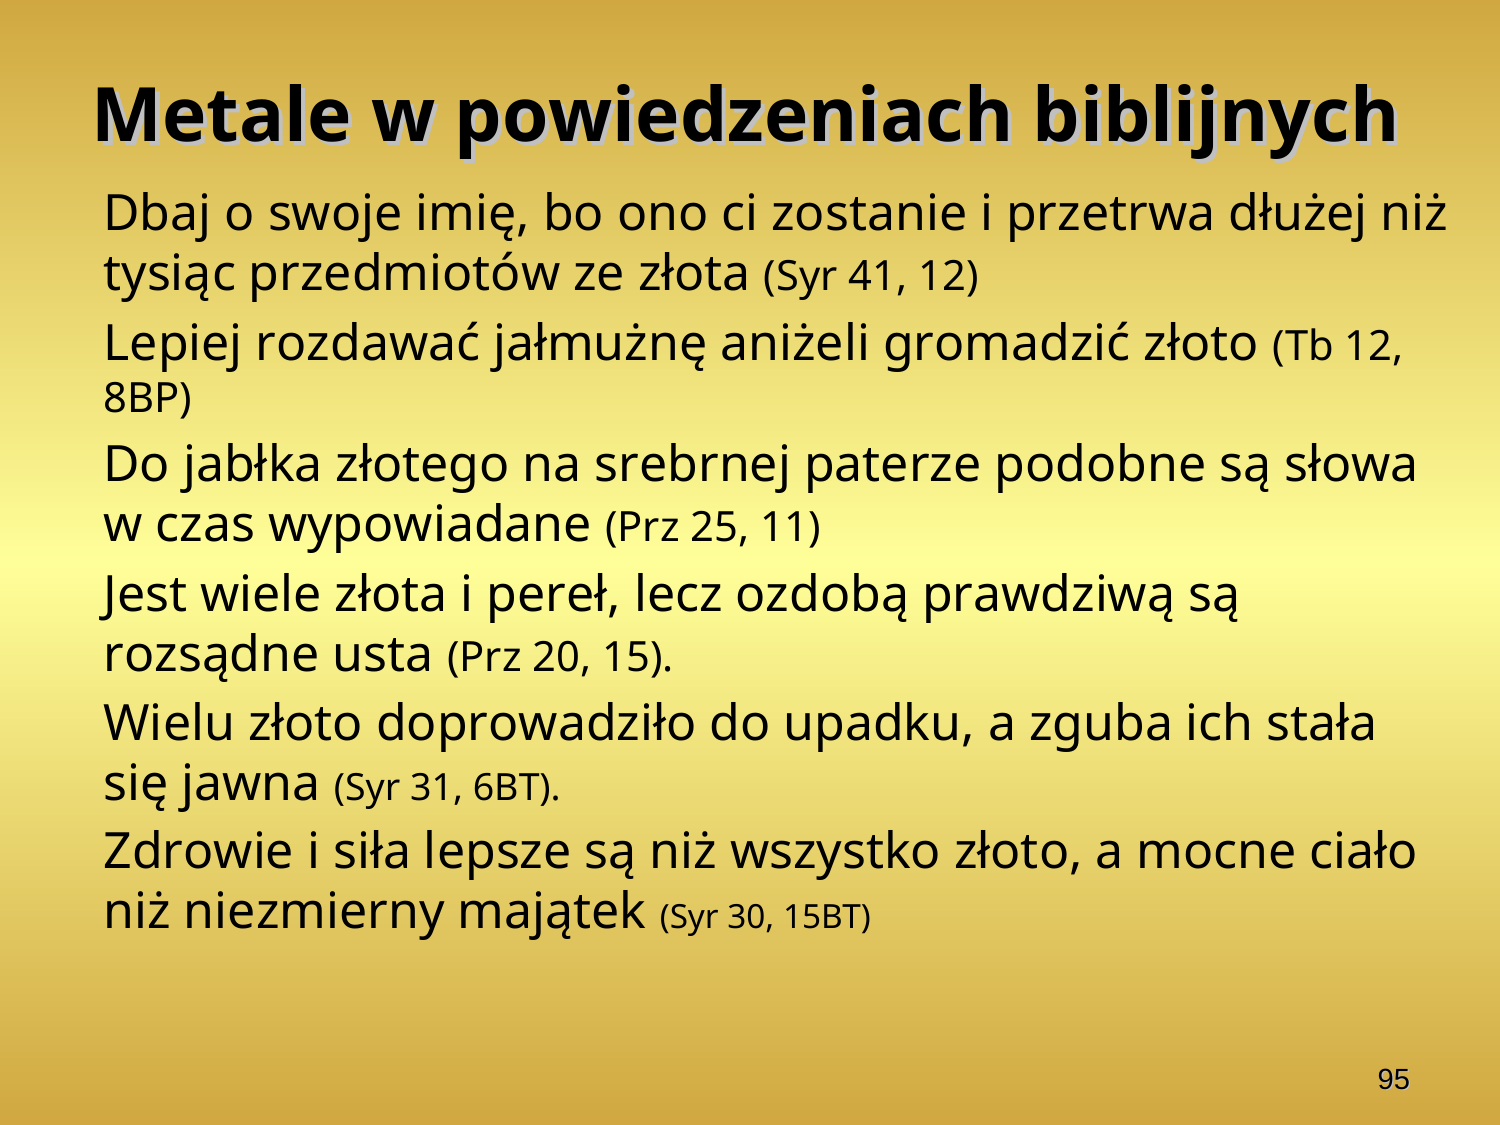

# Metale w powiedzeniach biblijnych
Dbaj o swoje imię, bo ono ci zostanie i przetrwa dłużej niż tysiąc przedmiotów ze złota (Syr 41, 12)
Lepiej rozdawać jałmużnę aniżeli gromadzić złoto (Tb 12, 8BP)
Do jabłka złotego na srebrnej paterze podobne są słowa w czas wypowiadane (Prz 25, 11)
Jest wiele złota i pereł, lecz ozdobą prawdziwą są rozsądne usta (Prz 20, 15).
Wielu złoto doprowadziło do upadku, a zguba ich stała się jawna (Syr 31, 6BT).
Zdrowie i siła lepsze są niż wszystko złoto, a mocne ciało niż niezmierny ma­jątek (Syr 30, 15BT)